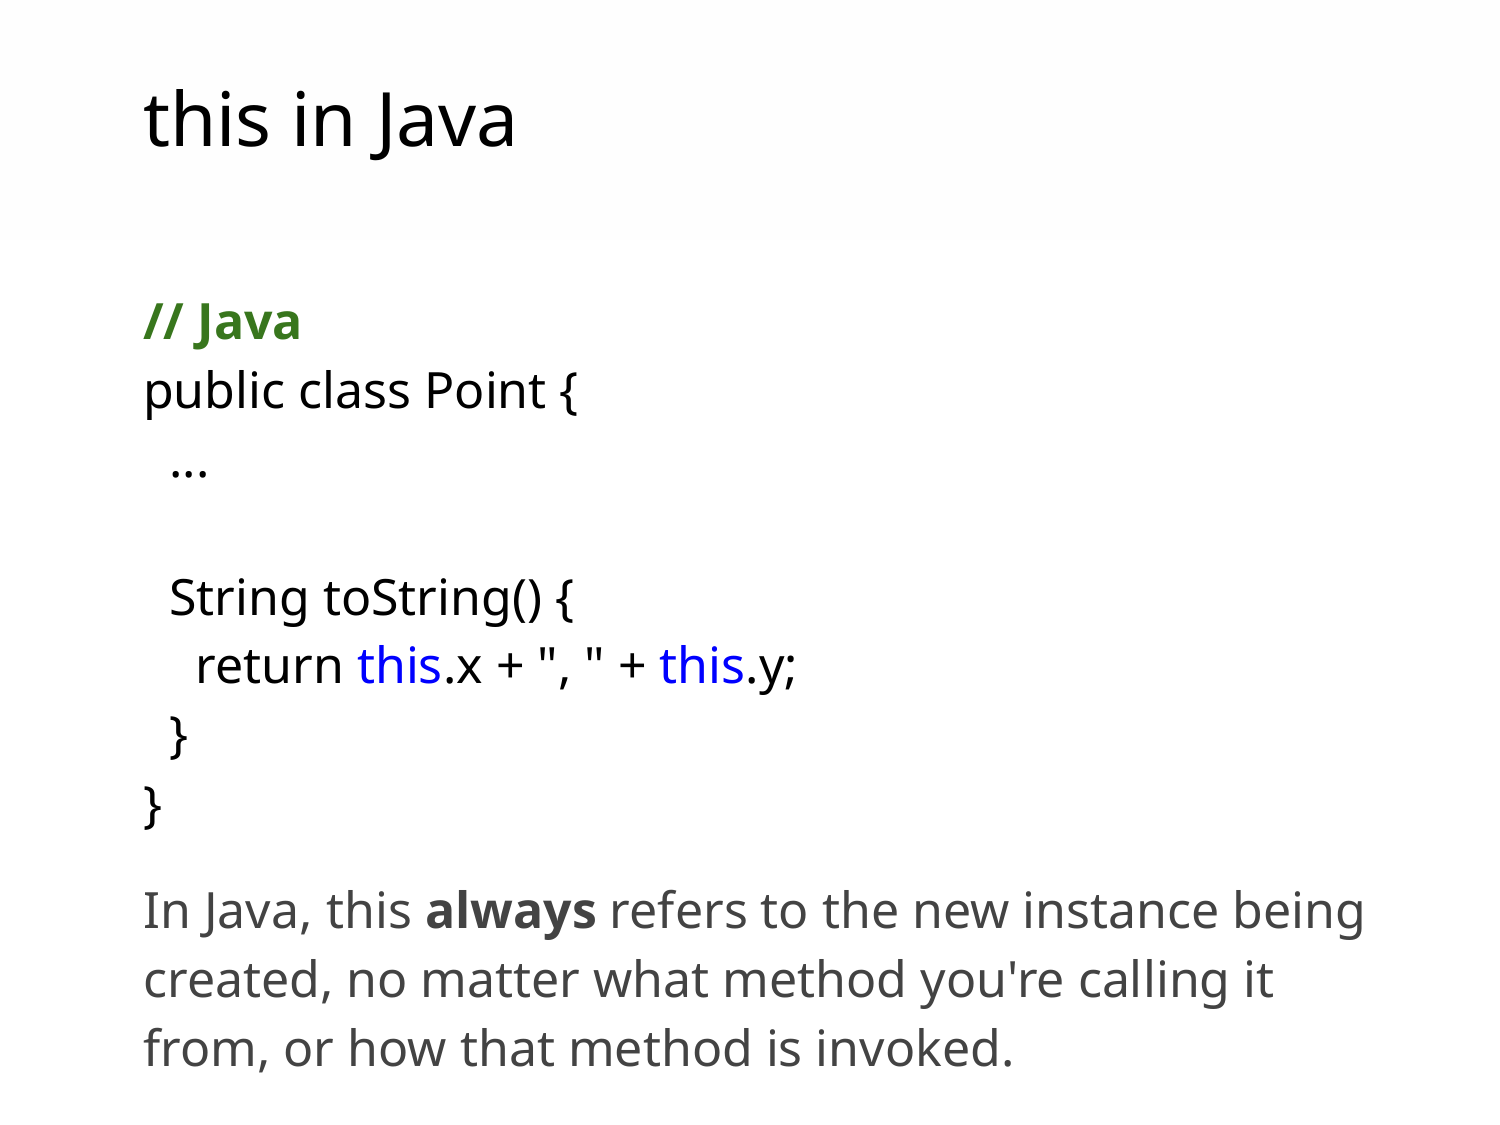

# this in Java
// Java
public class Point {
 ...
 String toString() {
 return this.x + ", " + this.y;
 }
}
In Java, this always refers to the new instance being created, no matter what method you're calling it from, or how that method is invoked.